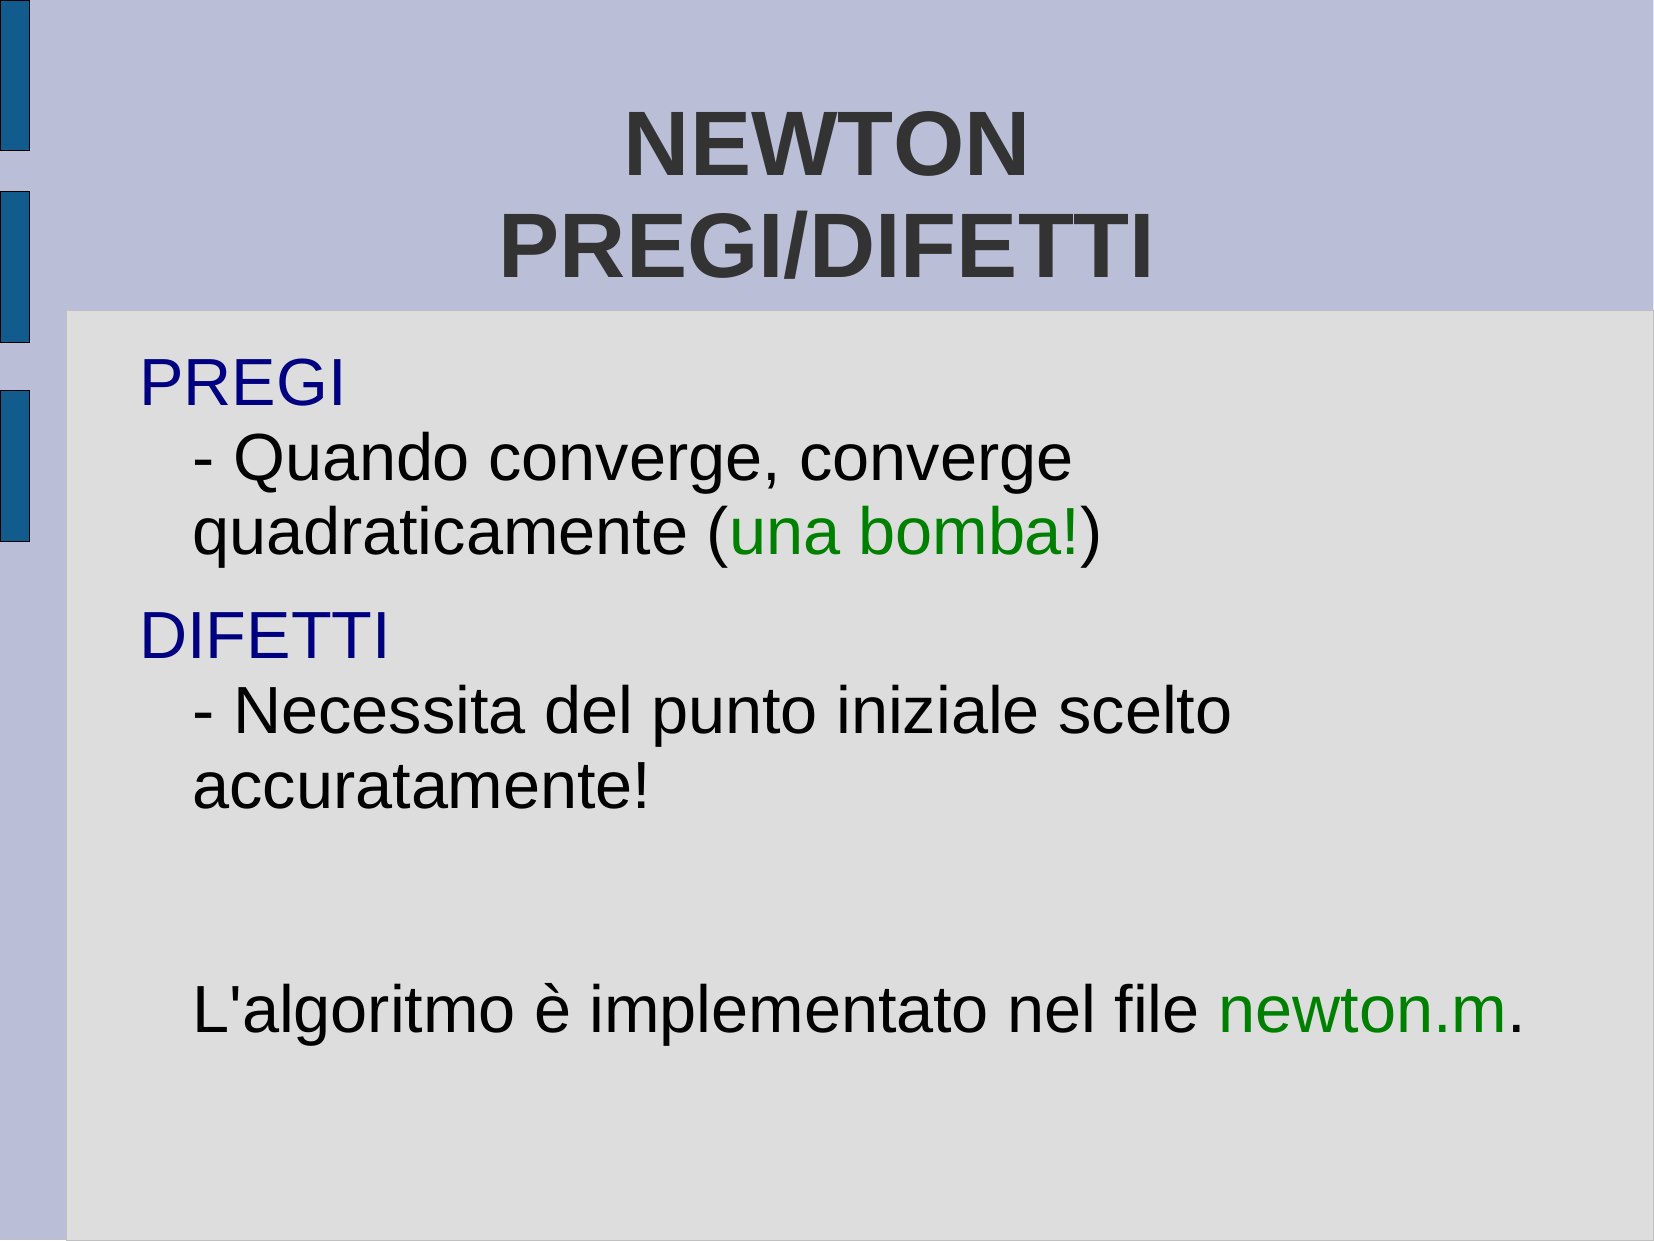

# NEWTON PREGI/DIFETTI
PREGI
- Quando converge, converge quadraticamente (una bomba!)
DIFETTI
- Necessita del punto iniziale scelto accuratamente!
L'algoritmo è implementato nel file newton.m.